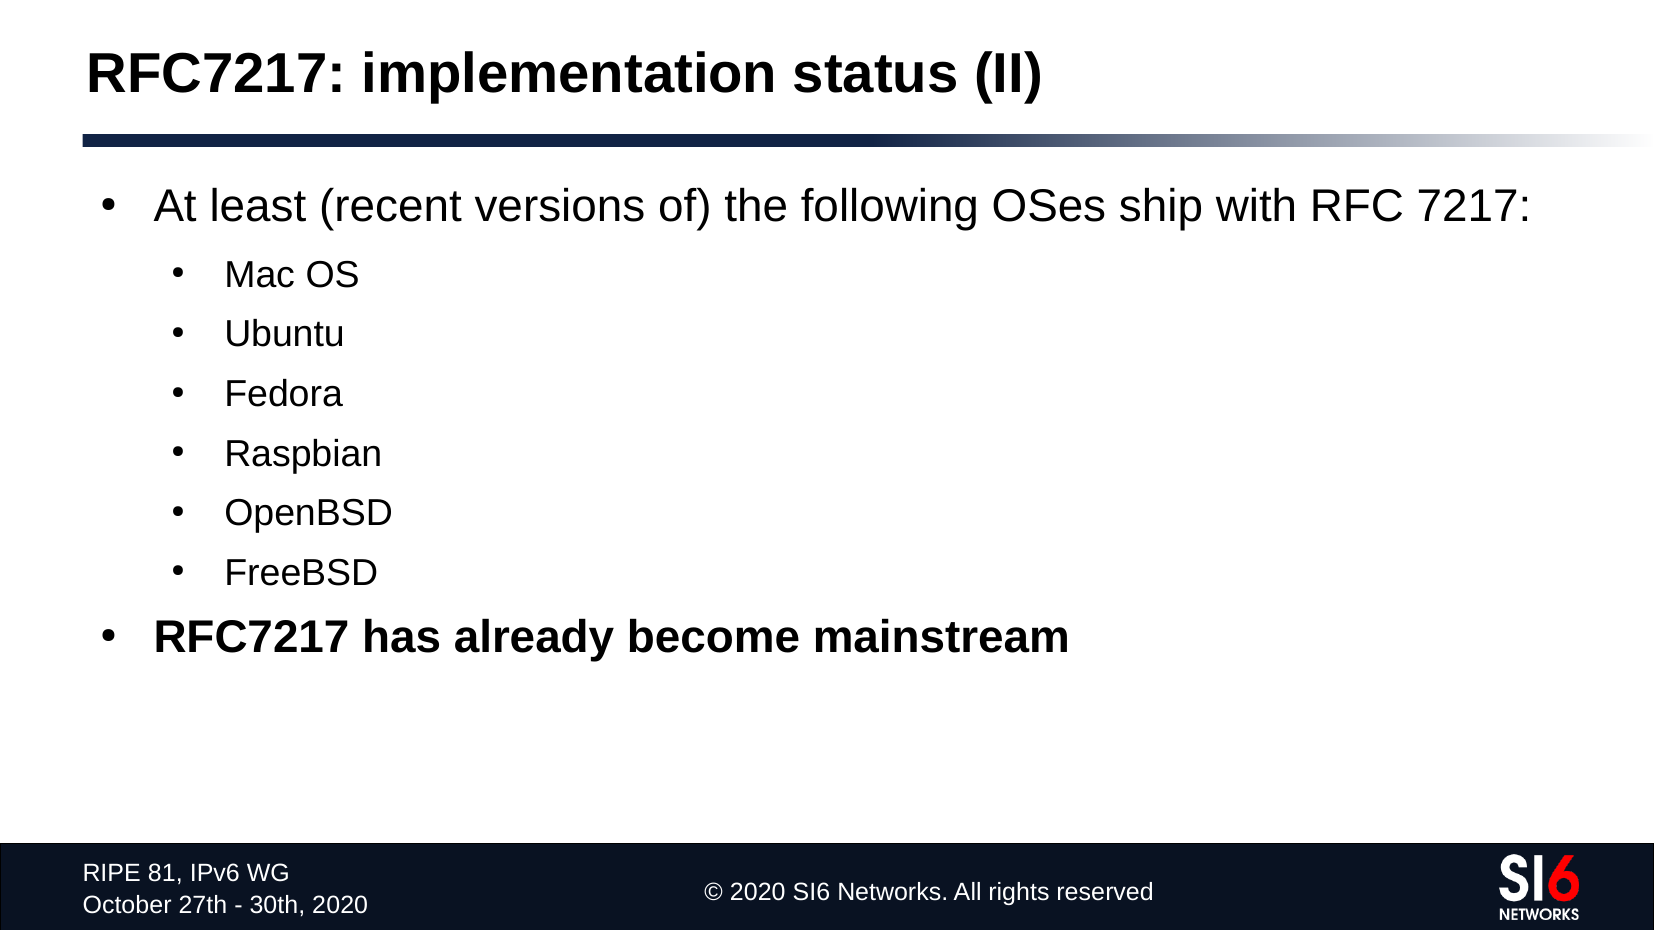

# RFC7217: implementation status (II)
At least (recent versions of) the following OSes ship with RFC 7217:
Mac OS
Ubuntu
Fedora
Raspbian
OpenBSD
FreeBSD
RFC7217 has already become mainstream